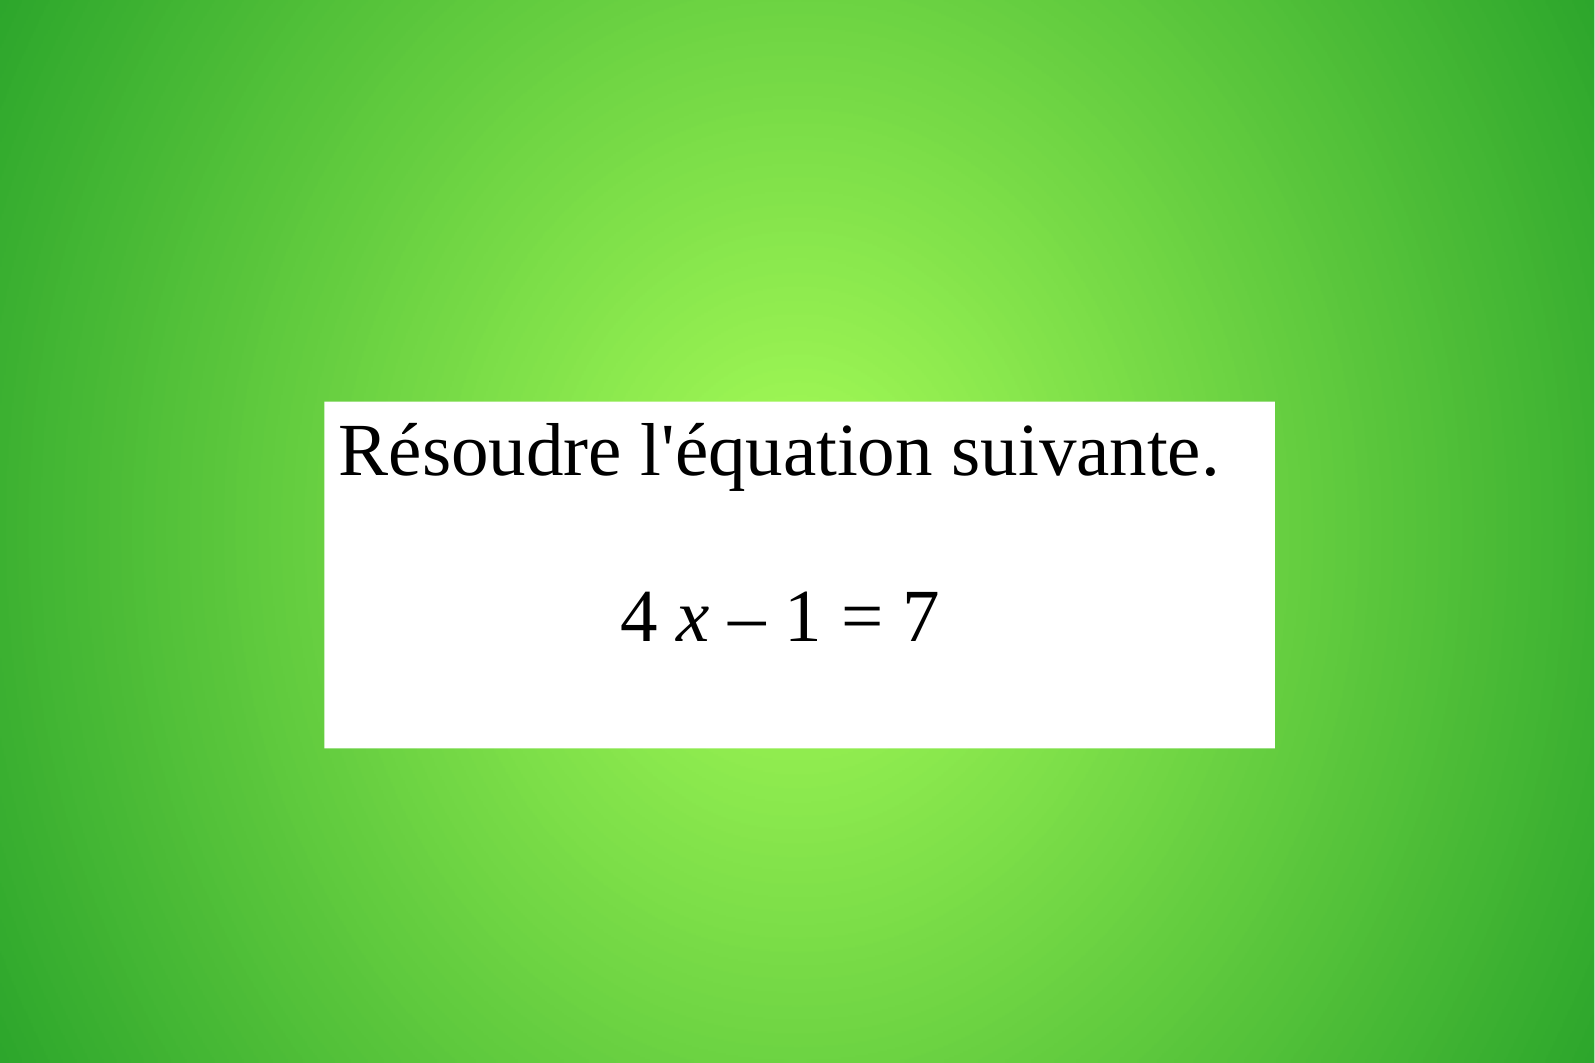

Résoudre l'équation suivante.
4 x – 1 = 7